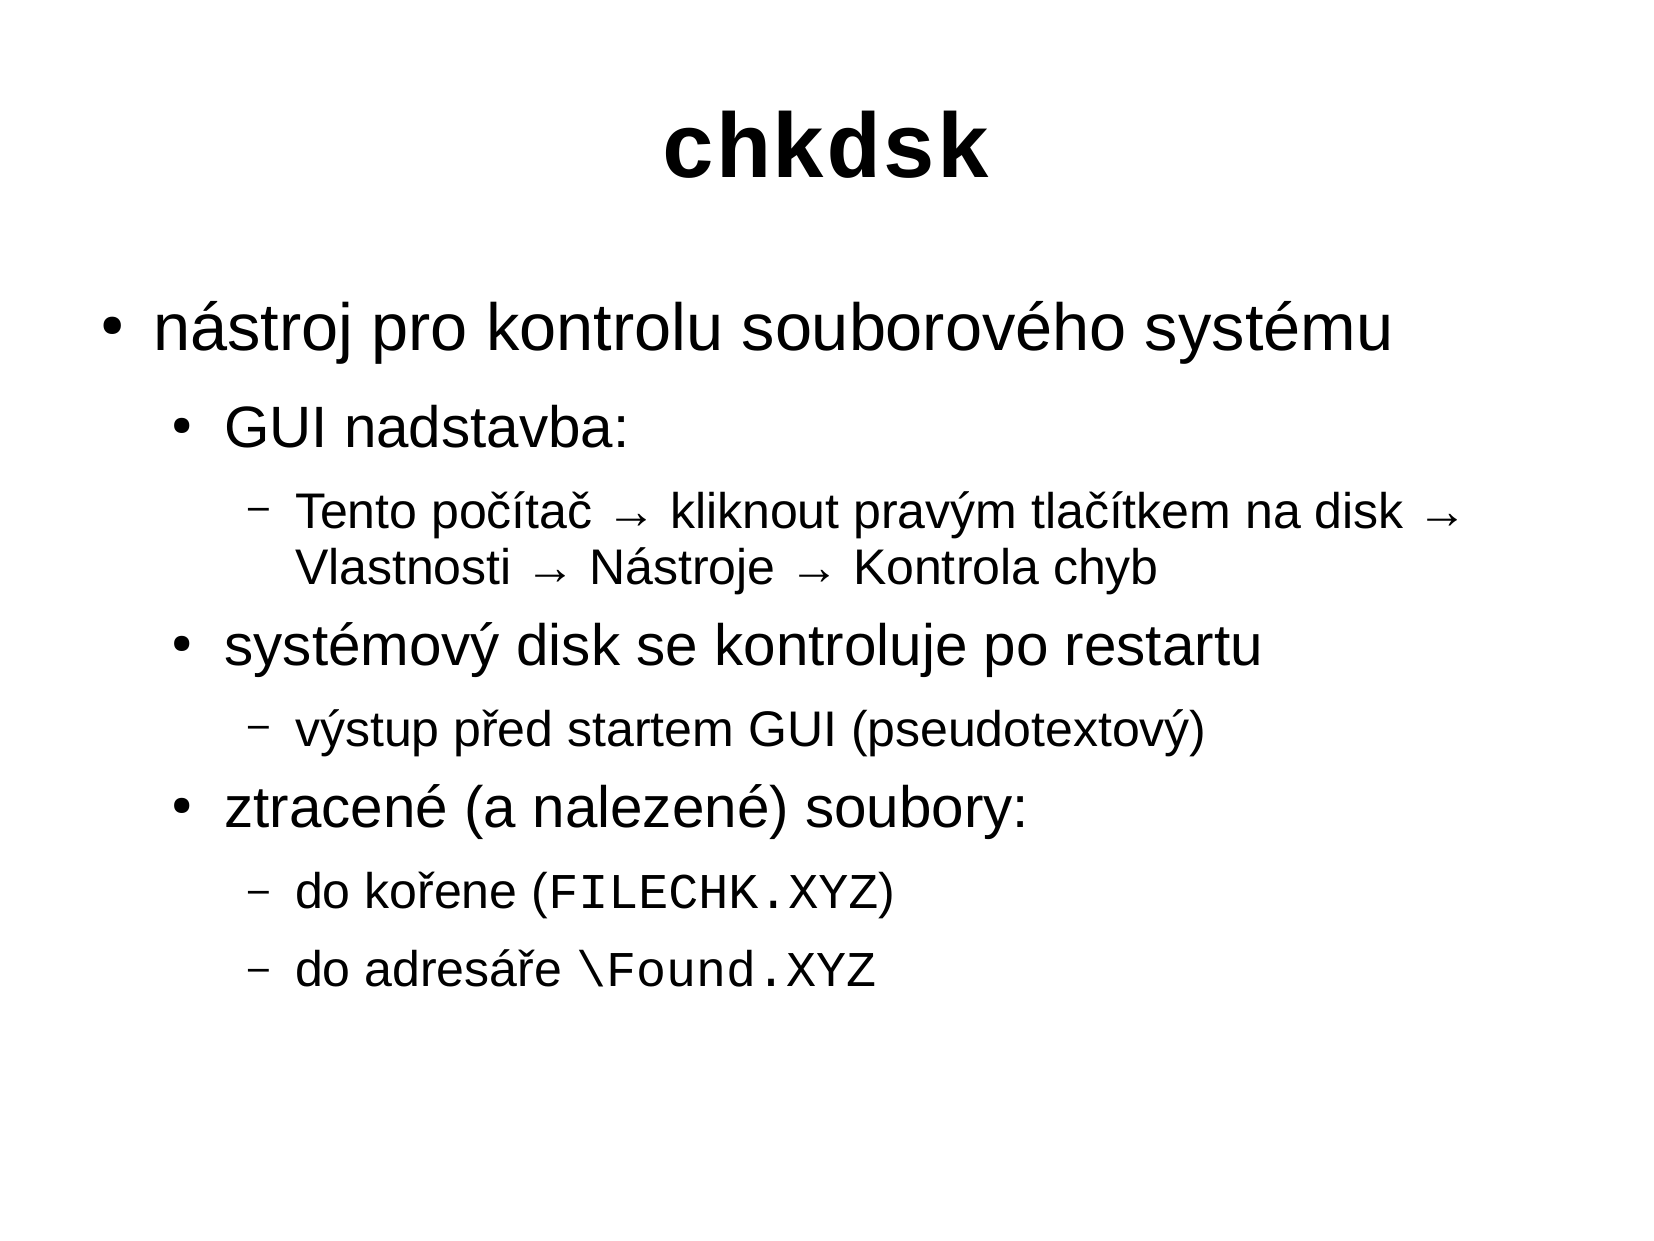

# chkdsk
nástroj pro kontrolu souborového systému
GUI nadstavba:
Tento počítač → kliknout pravým tlačítkem na disk → Vlastnosti → Nástroje → Kontrola chyb
systémový disk se kontroluje po restartu
výstup před startem GUI (pseudotextový)
ztracené (a nalezené) soubory:
do kořene (FILECHK.XYZ)
do adresáře \Found.XYZ